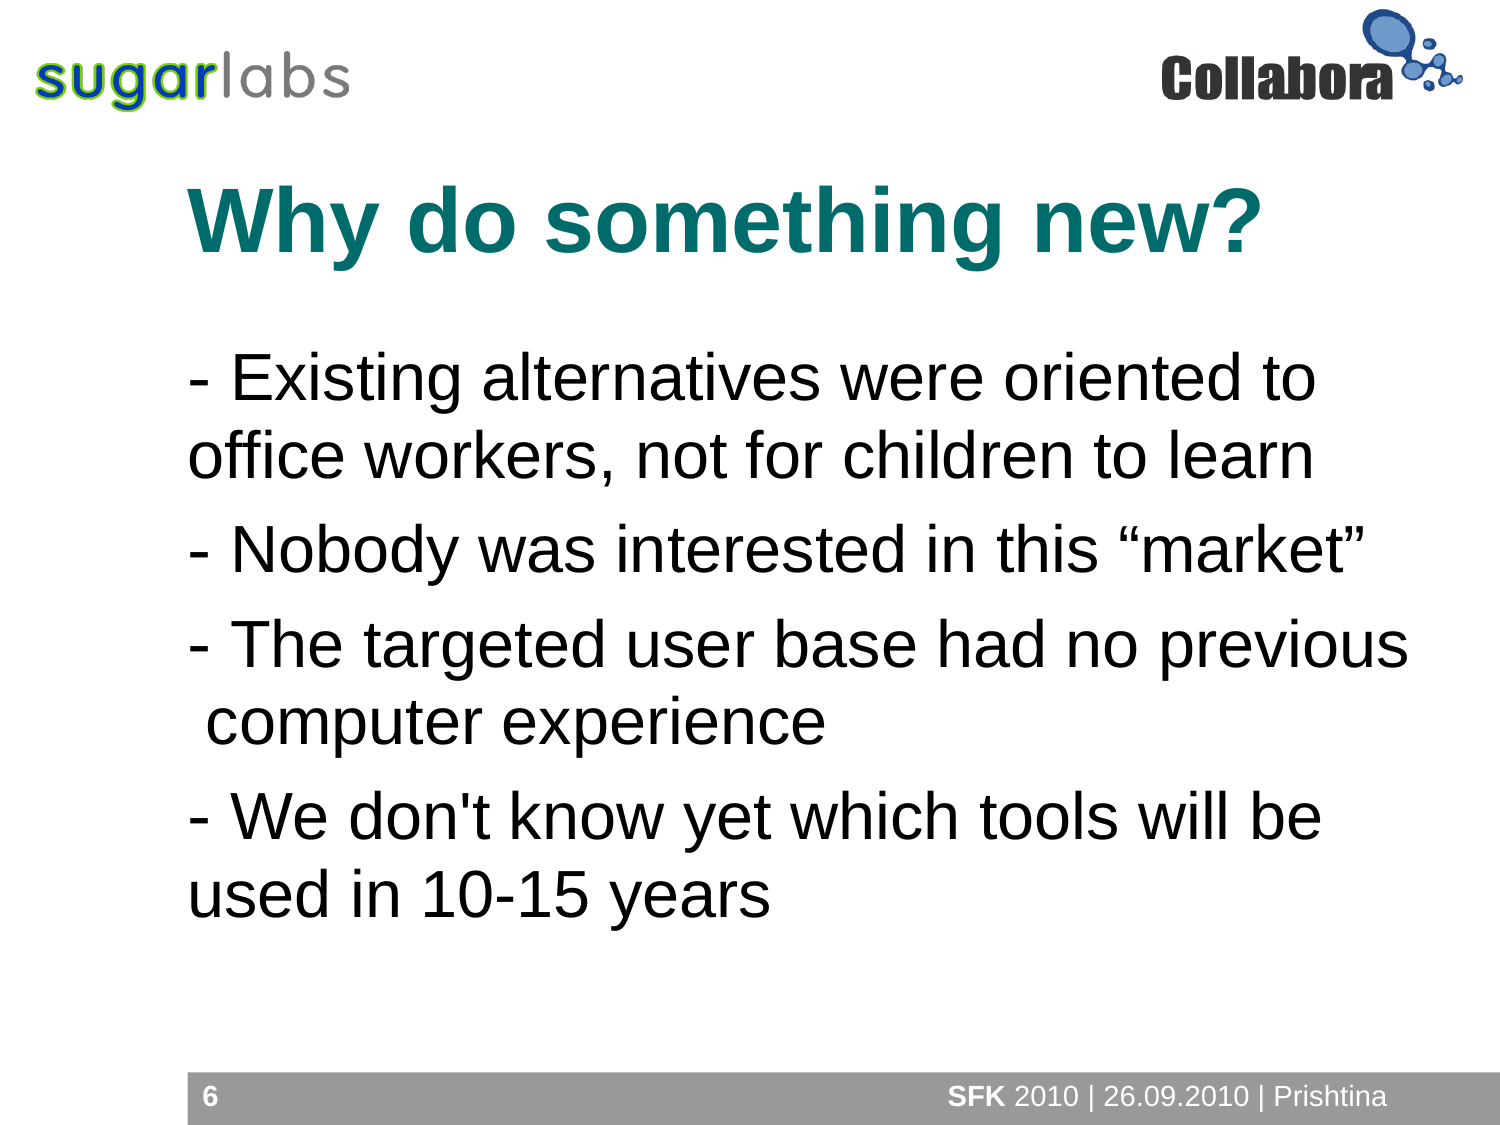

# Why do something new?
 Existing alternatives were oriented to office workers, not for children to learn
 Nobody was interested in this “market”
 The targeted user base had no previous computer experience
 We don't know yet which tools will be used in 10-15 years